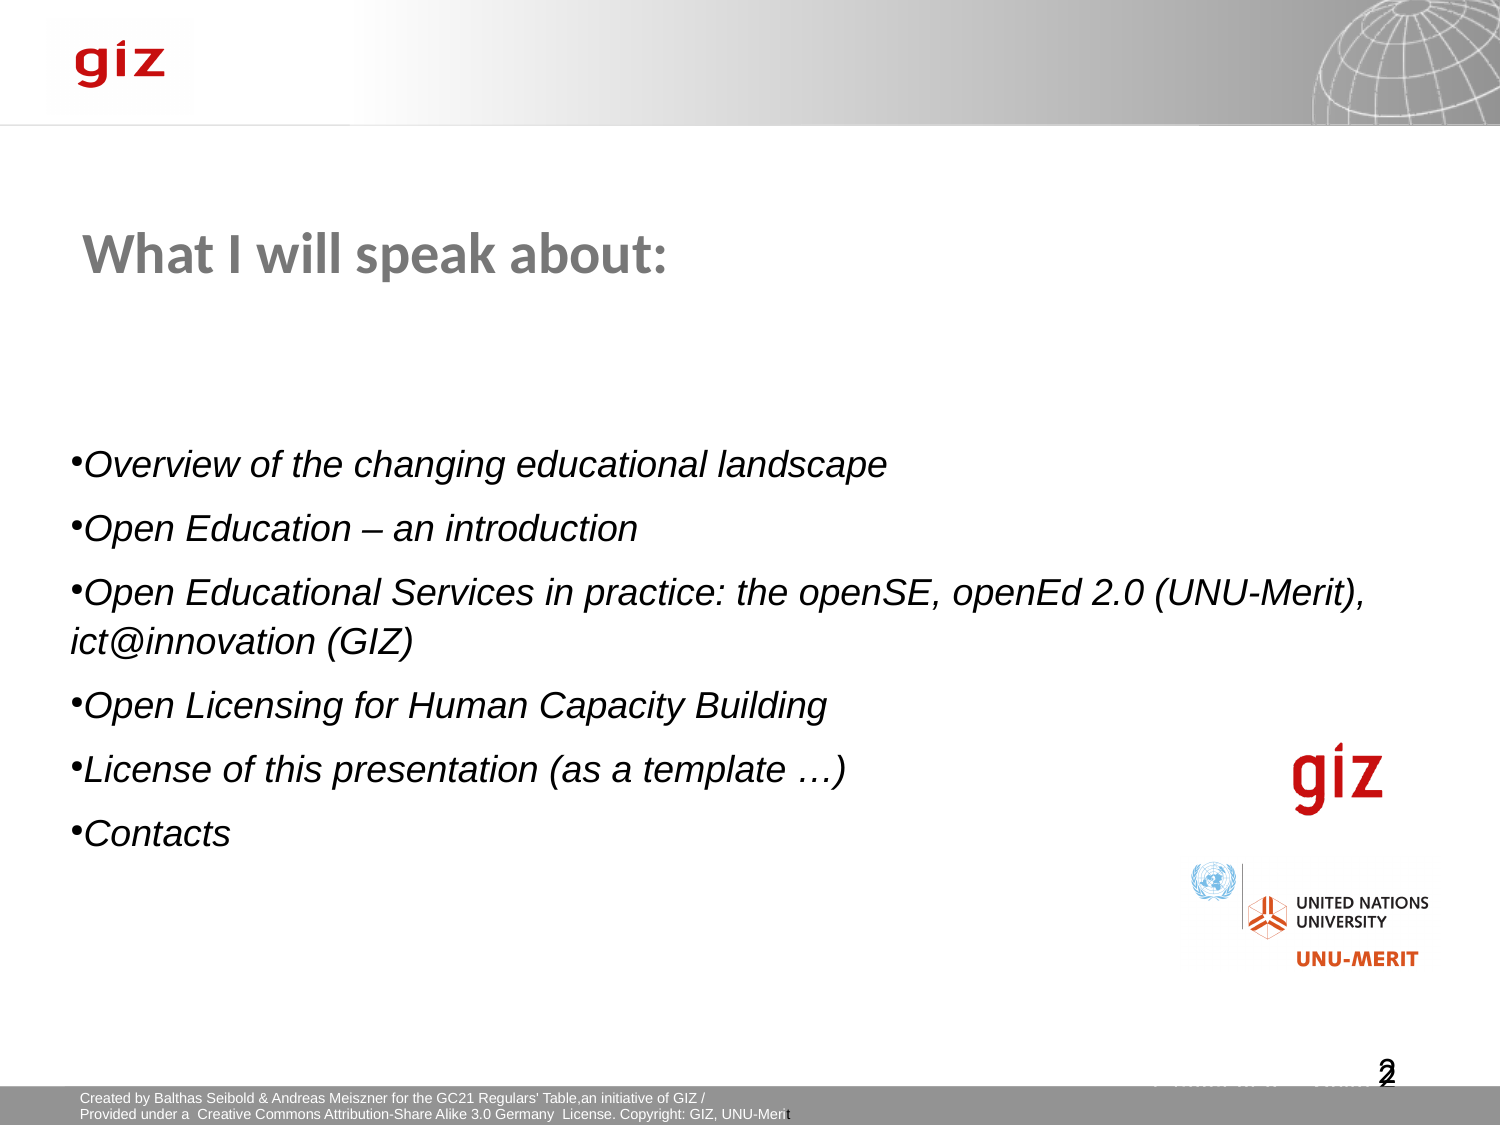

# What I will speak about:
Overview of the changing educational landscape
Open Education – an introduction
Open Educational Services in practice: the openSE, openEd 2.0 (UNU-Merit), ict@innovation (GIZ)
Open Licensing for Human Capacity Building
License of this presentation (as a template …)
Contacts